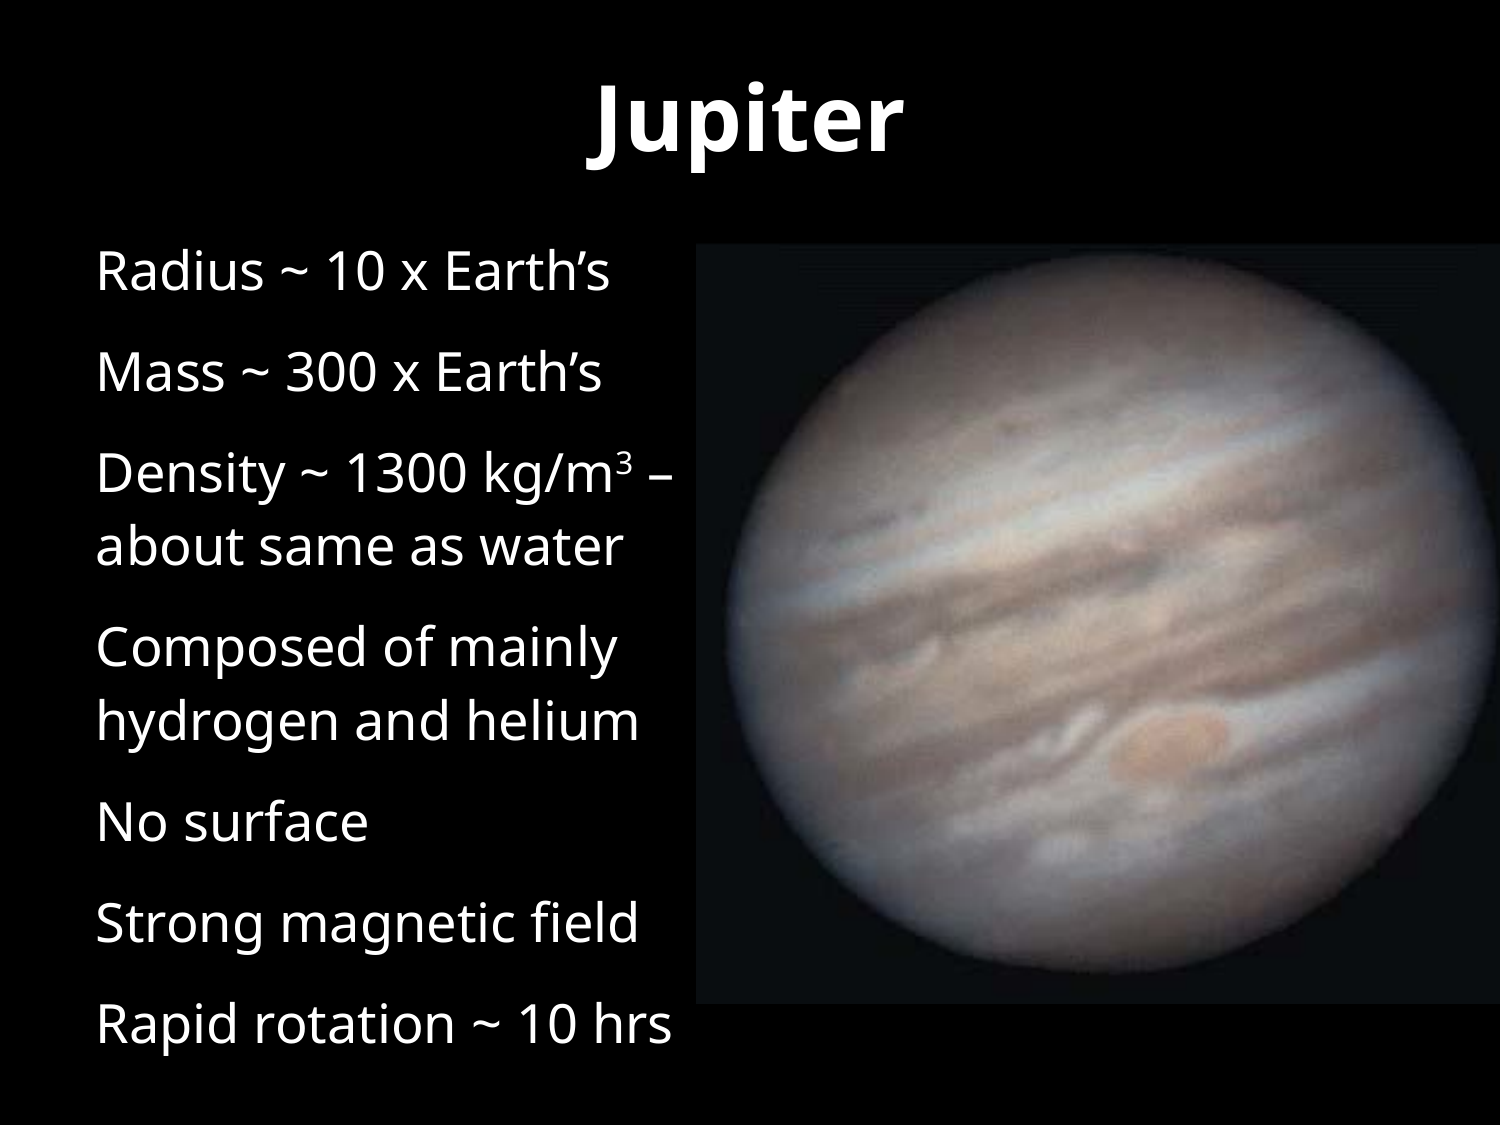

# Jupiter
Radius ~ 10 x Earth’s
Mass ~ 300 x Earth’s
Density ~ 1300 kg/m3 –about same as water
Composed of mainly hydrogen and helium
No surface
Strong magnetic field
Rapid rotation ~ 10 hrs